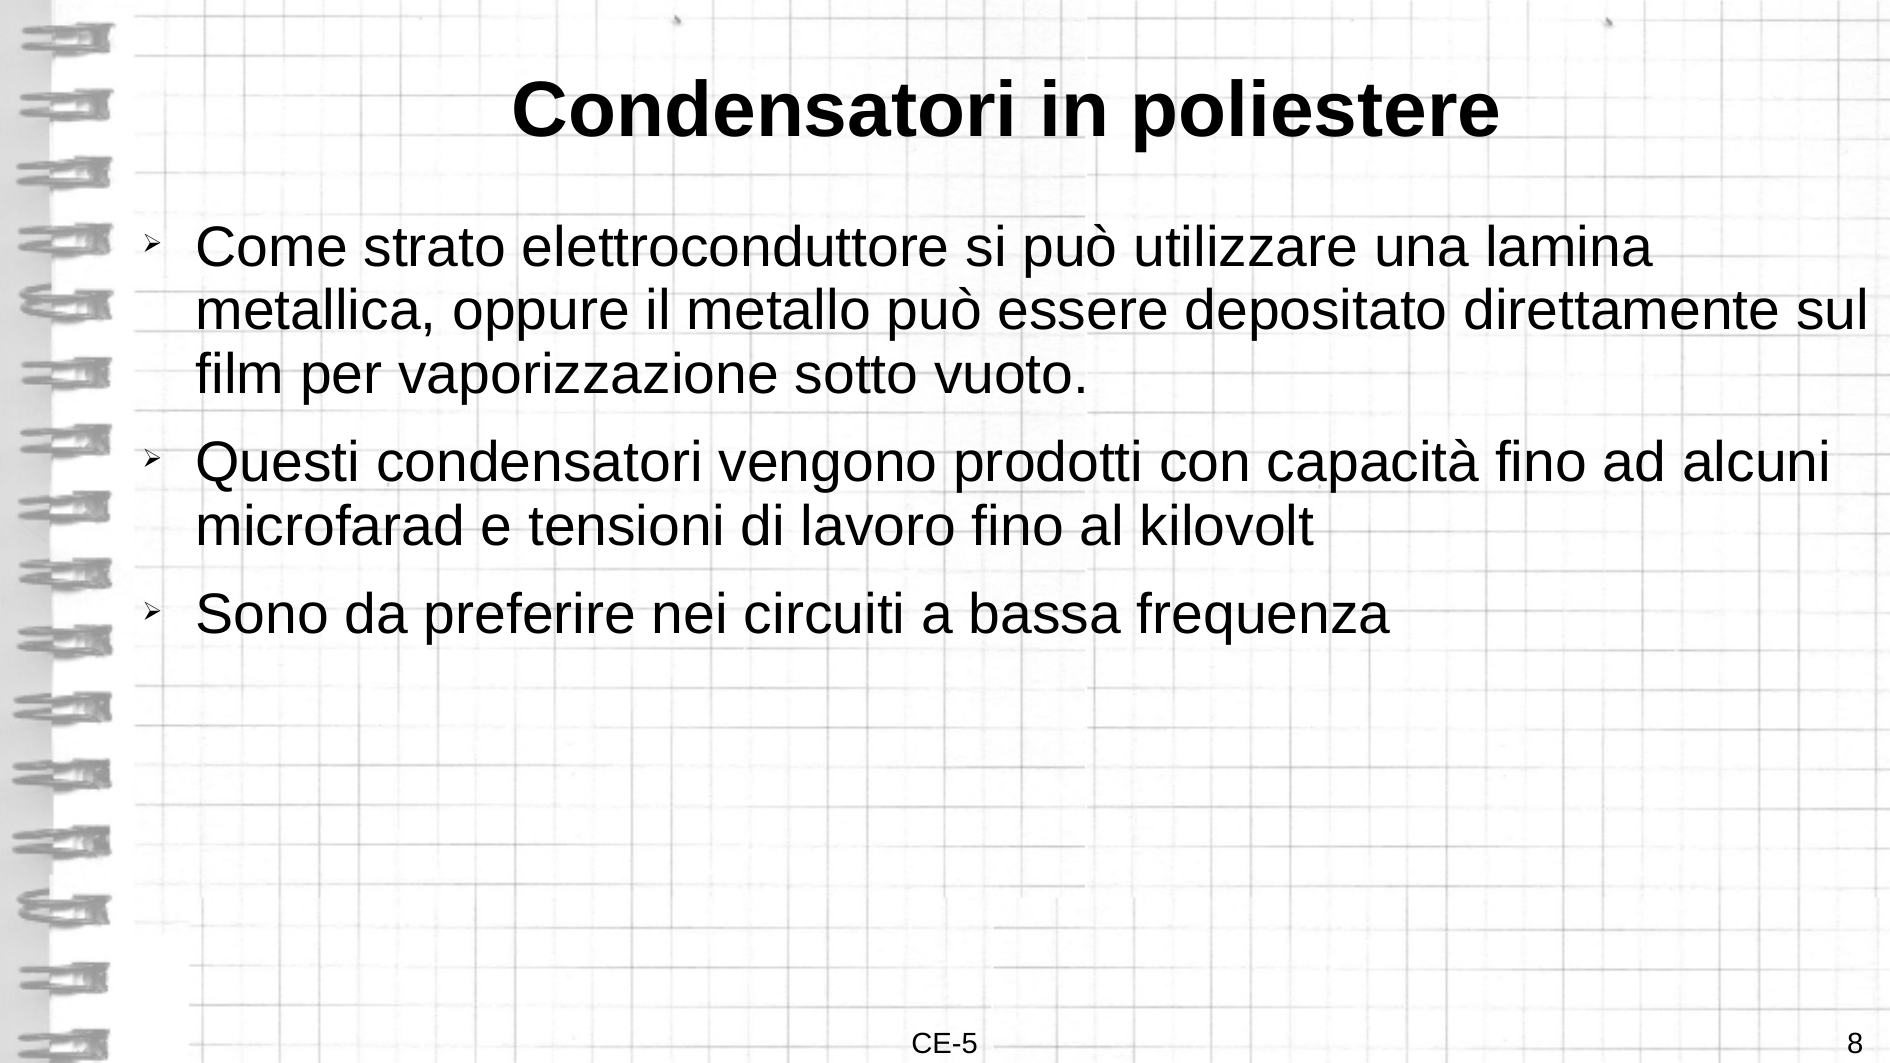

# Condensatori in poliestere
Come strato elettroconduttore si può utilizzare una lamina metallica, oppure il metallo può essere depositato direttamente sul film per vaporizzazione sotto vuoto.
Questi condensatori vengono prodotti con capacità fino ad alcuni microfarad e tensioni di lavoro fino al kilovolt
Sono da preferire nei circuiti a bassa frequenza
CE-5
8